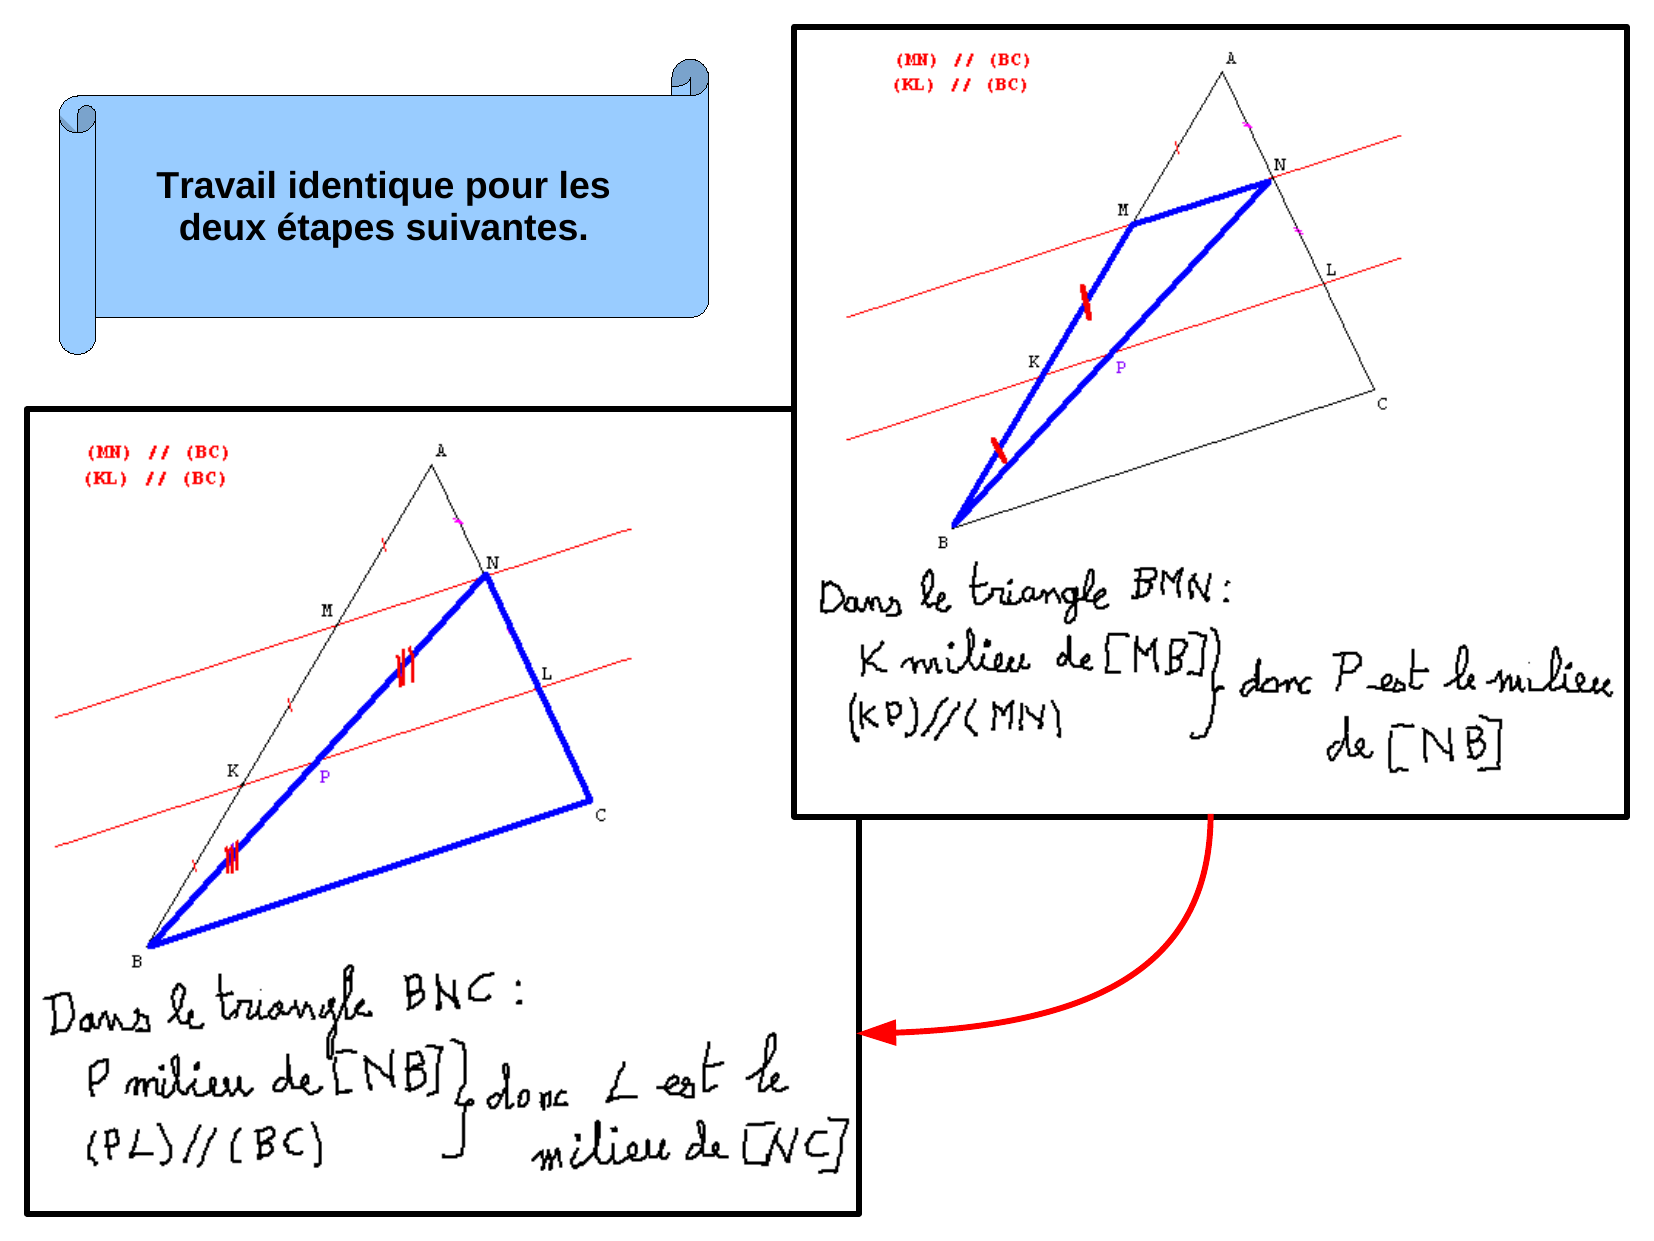

Travail identique pour les
deux étapes suivantes.